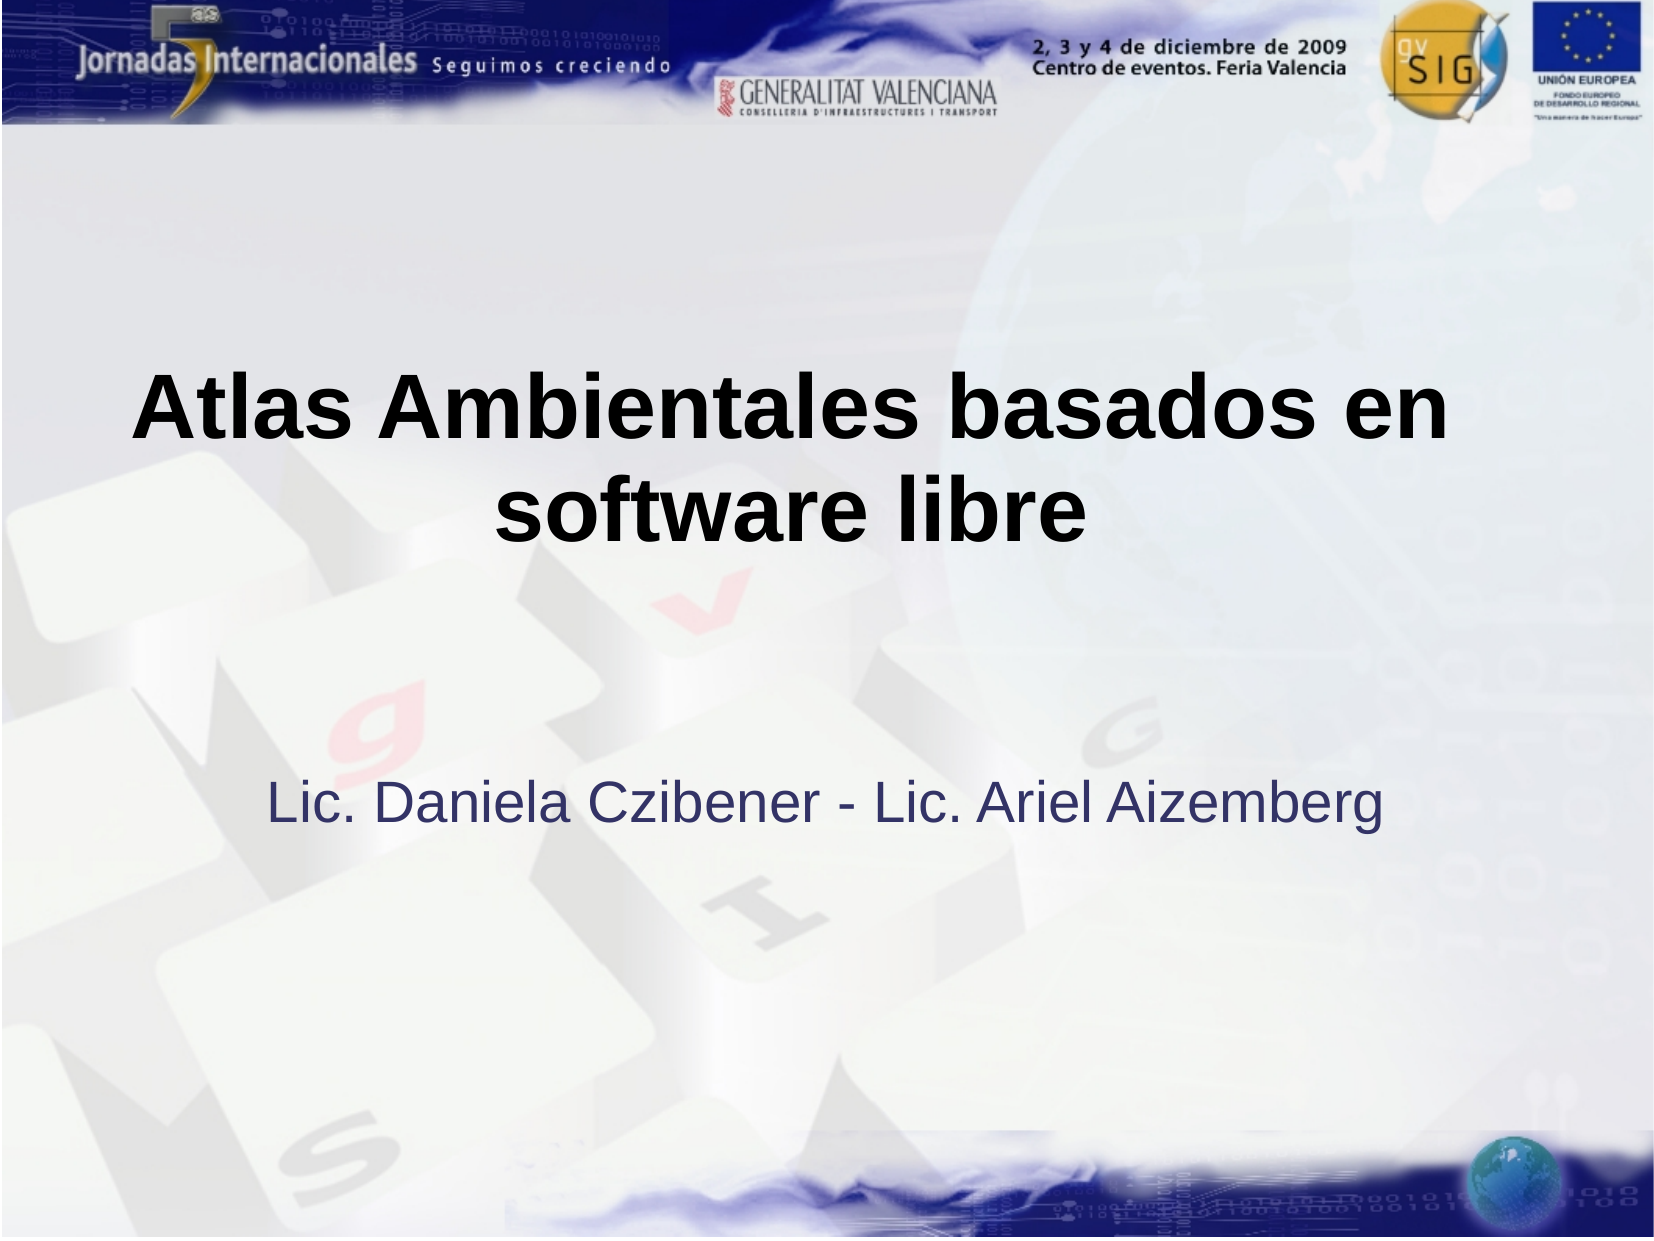

# Atlas Ambientales basados en software libre
Lic. Daniela Czibener - Lic. Ariel Aizemberg